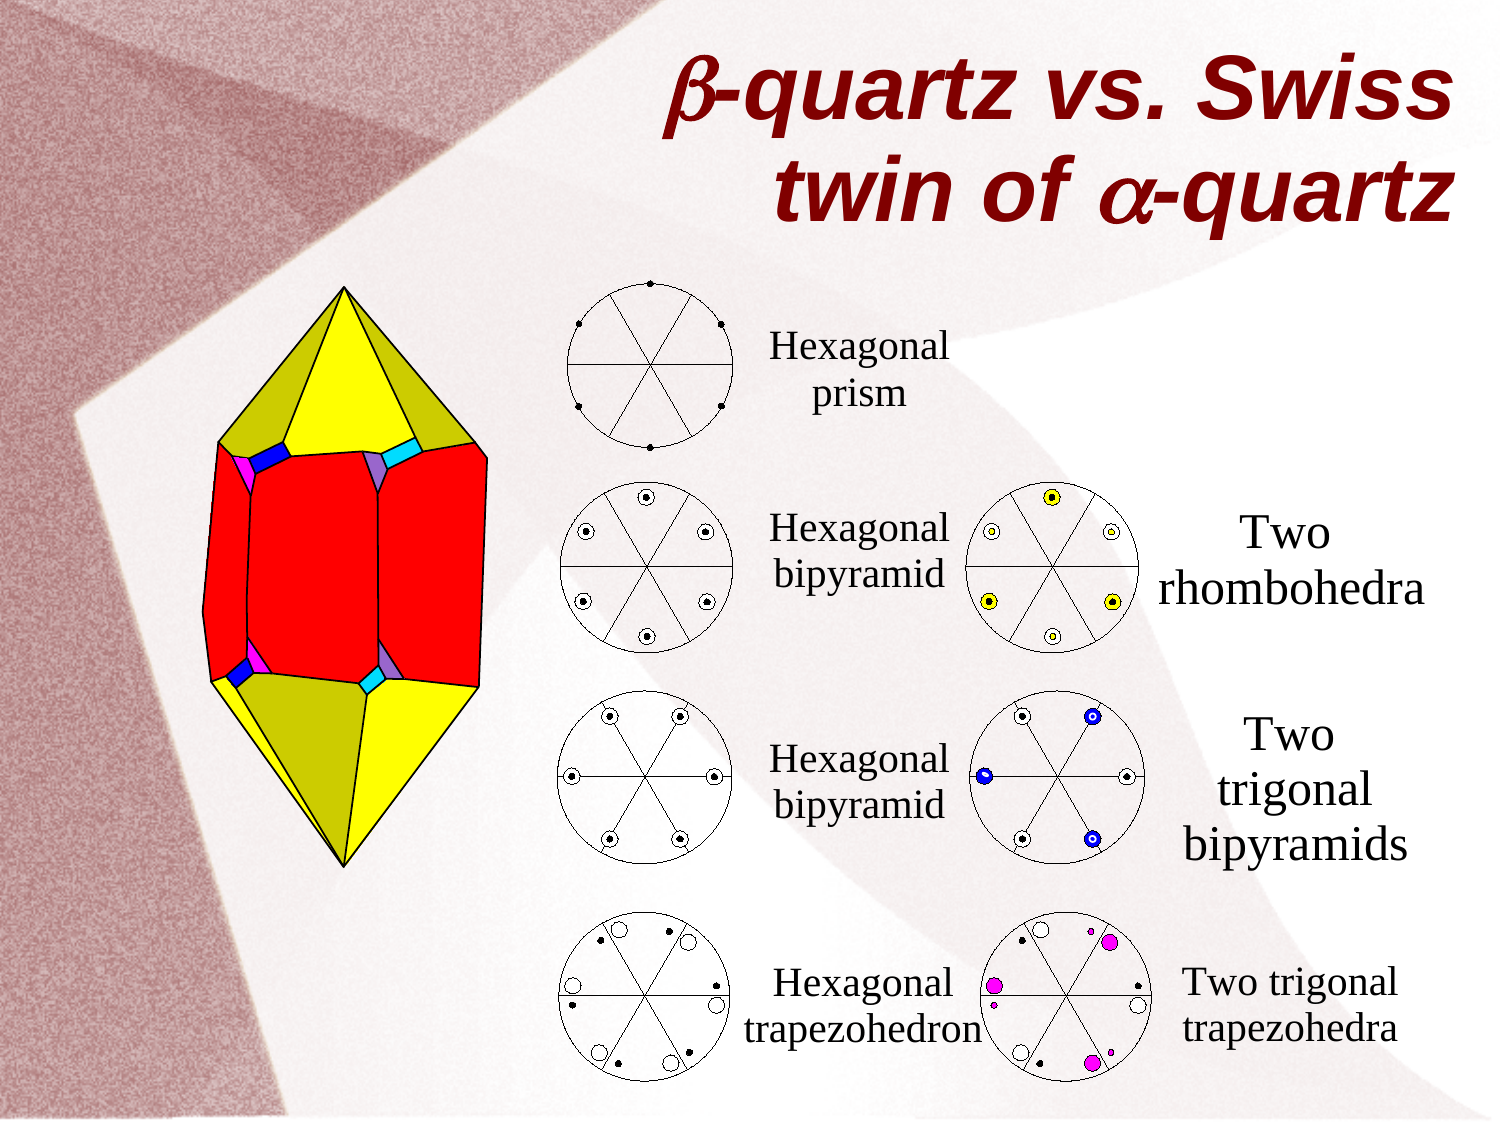

# b-quartz vs. Swiss twin of a-quartz
Hexagonal
prism
Hexagonal
bipyramid
Two
rhombohedra
Two
trigonal bipyramids
Hexagonal
bipyramid
Two trigonal
trapezohedra
Hexagonal
trapezohedron